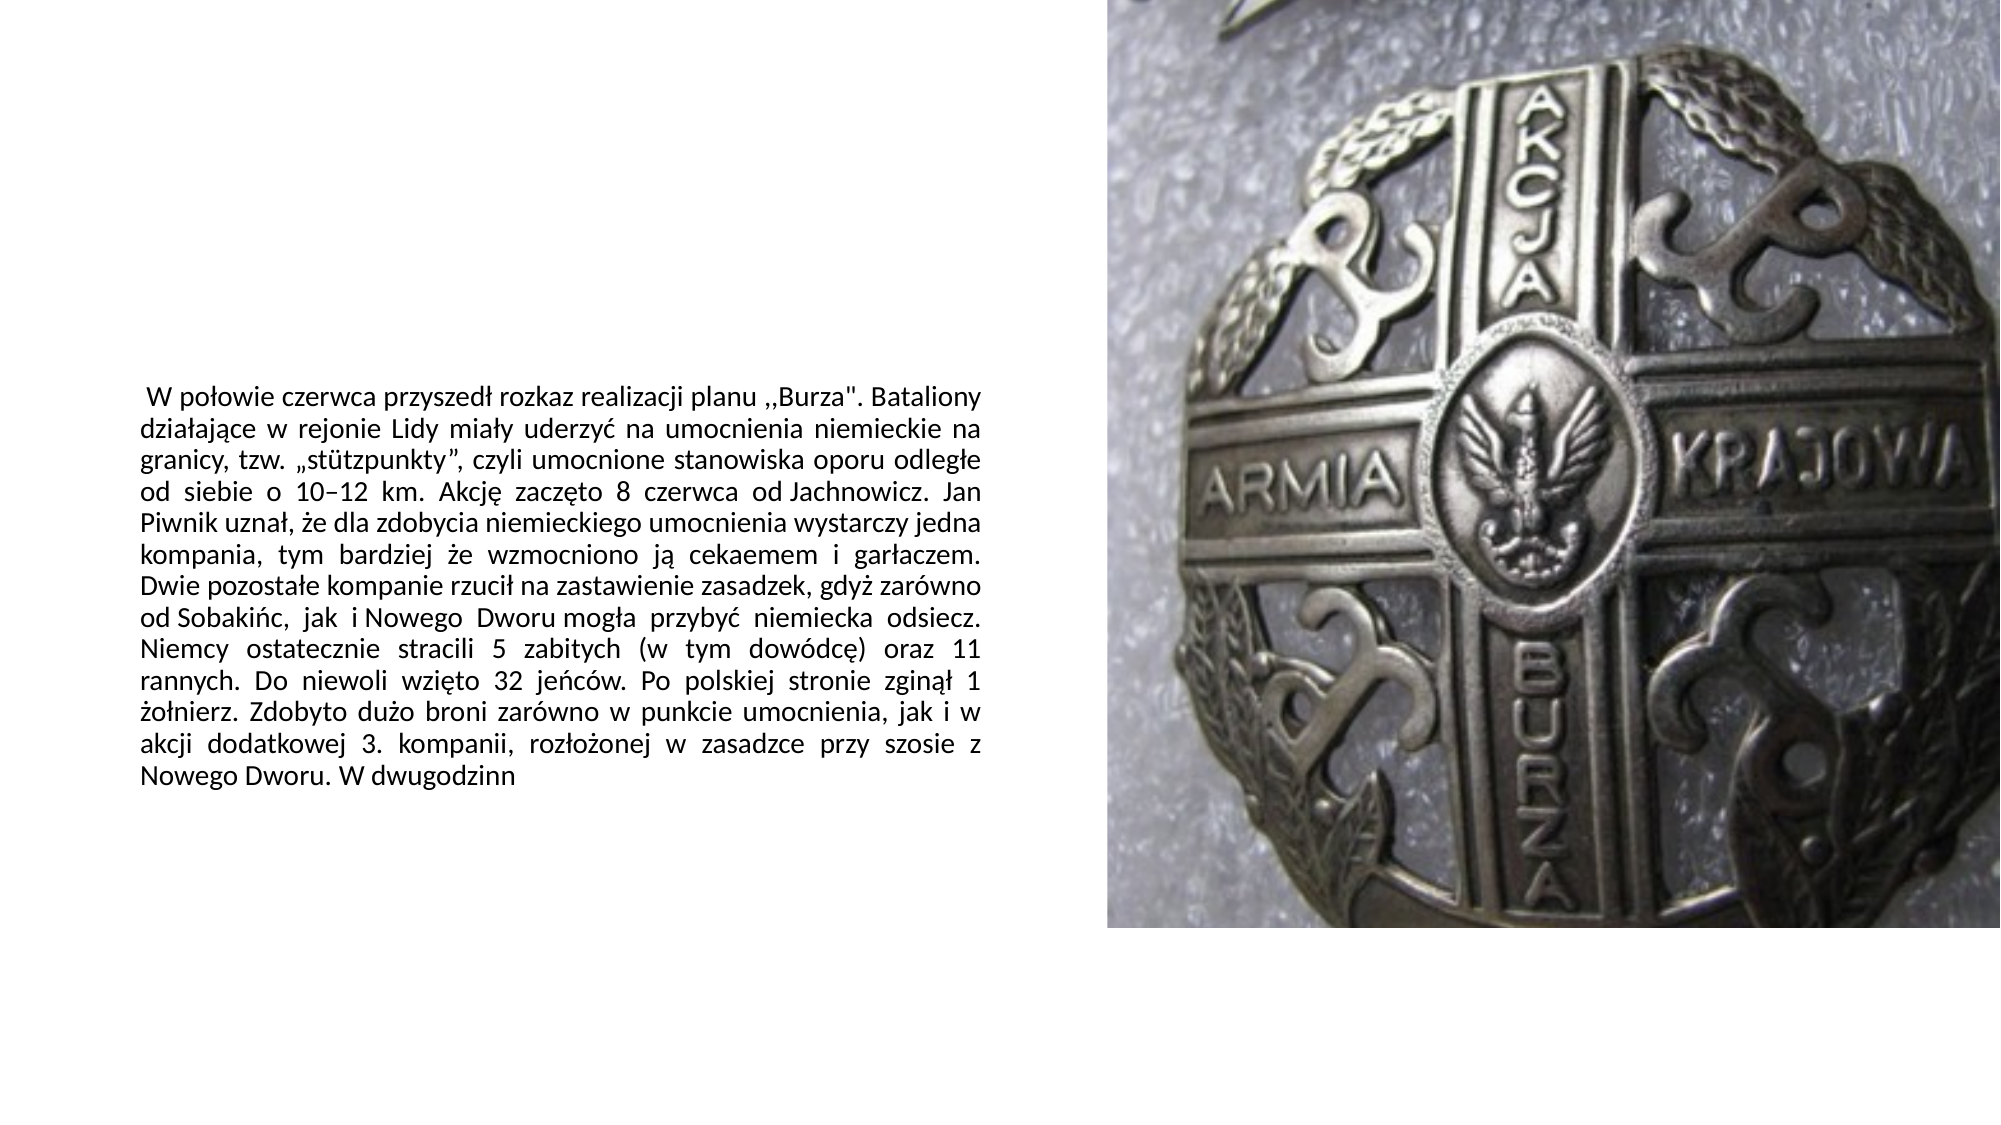

# Operacja burza
 W połowie czerwca przyszedł rozkaz realizacji planu ,,Burza". Bataliony działające w rejonie Lidy miały uderzyć na umocnienia niemieckie na granicy, tzw. „stützpunkty”, czyli umocnione stanowiska oporu odległe od siebie o 10–12 km. Akcję zaczęto 8 czerwca od Jachnowicz. Jan Piwnik uznał, że dla zdobycia niemieckiego umocnienia wystarczy jedna kompania, tym bardziej że wzmocniono ją cekaemem i garłaczem. Dwie pozostałe kompanie rzucił na zastawienie zasadzek, gdyż zarówno od Sobakińc, jak i Nowego Dworu mogła przybyć niemiecka odsiecz. Niemcy ostatecznie stracili 5 zabitych (w tym dowódcę) oraz 11 rannych. Do niewoli wzięto 32 jeńców. Po polskiej stronie zginął 1 żołnierz. Zdobyto dużo broni zarówno w punkcie umocnienia, jak i w akcji dodatkowej 3. kompanii, rozłożonej w zasadzce przy szosie z Nowego Dworu. W dwugodzinnym boju spalono tu 3 ciężarówki, zabito 57 Niemców, w tym 2 oficerów, zdobyto 2 cekaemy, 1 lekki karabin maszynowy, 5 erkaemów, 2 moździerze, 18 pistoletów maszynowych i kilkanaście karabinów.